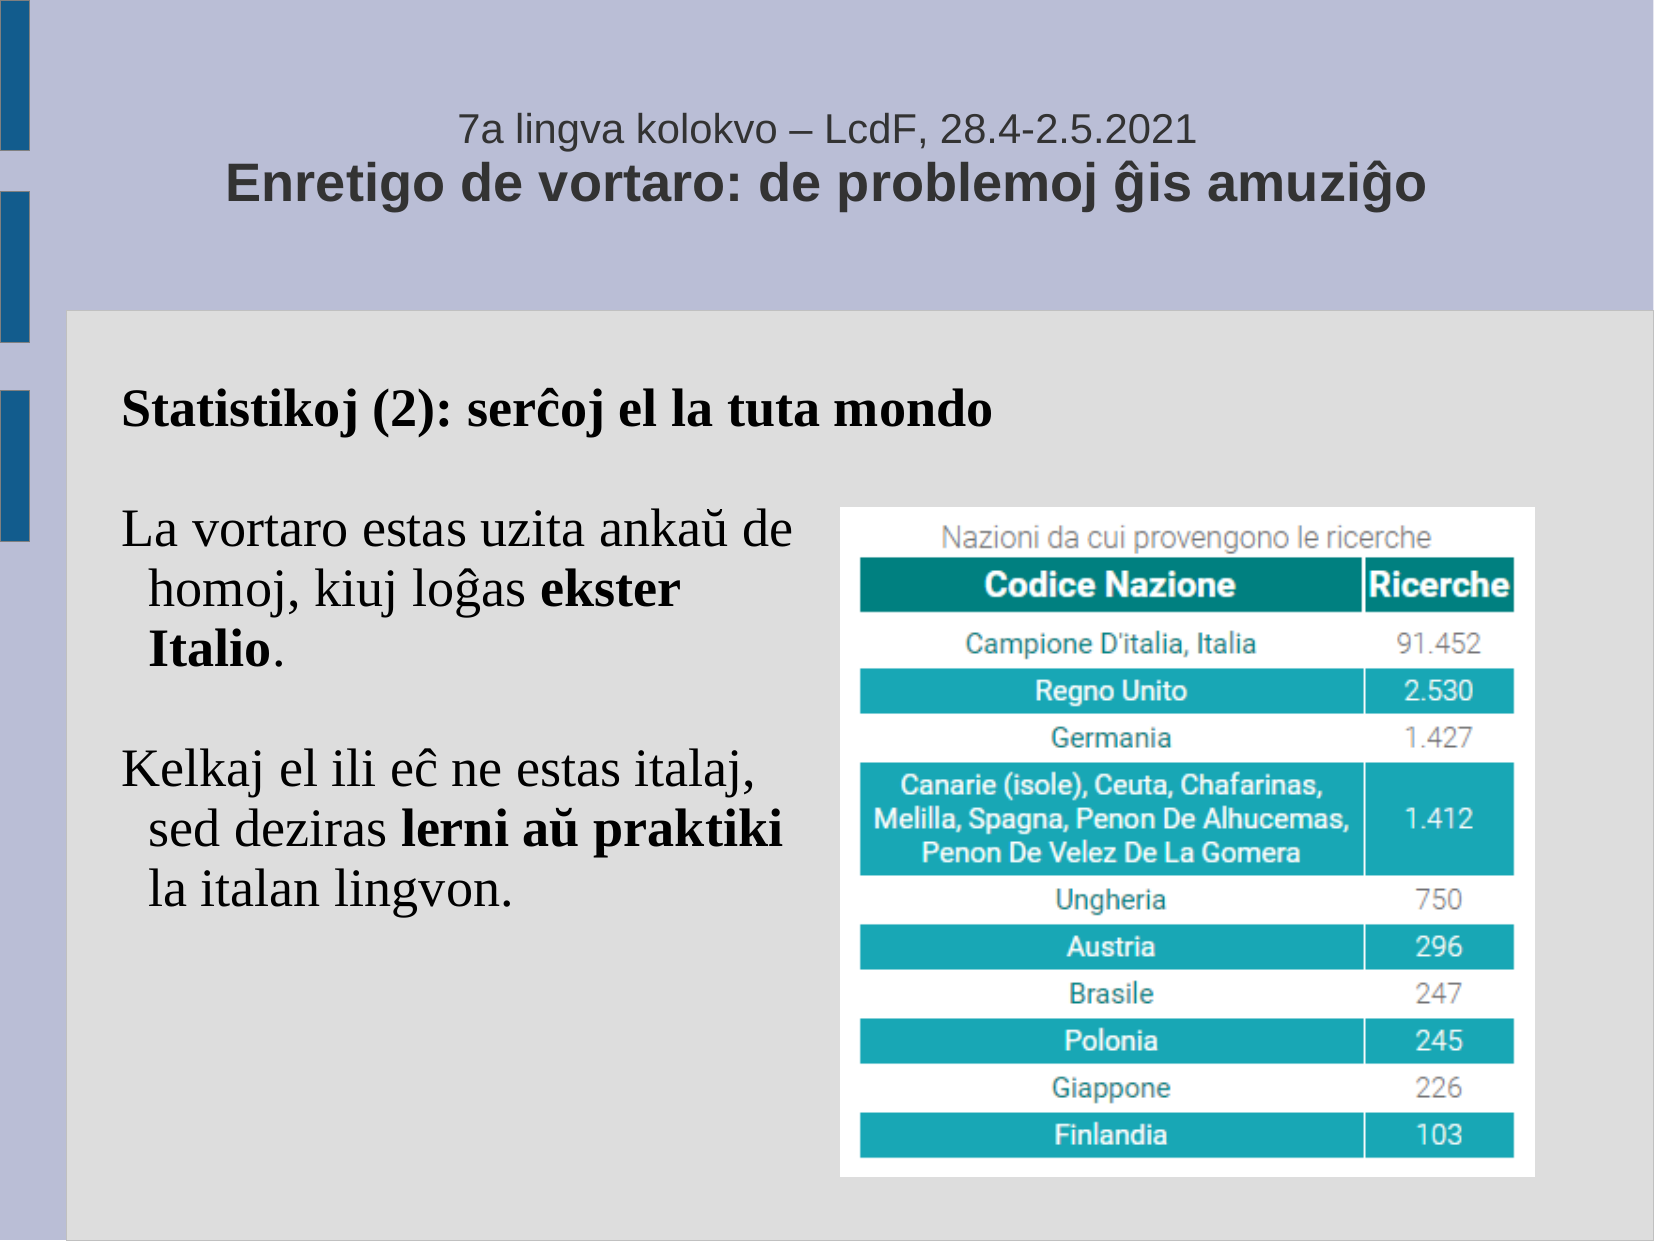

# 7a lingva kolokvo – LcdF, 28.4-2.5.2021 Enretigo de vortaro: de problemoj ĝis amuziĝo
Statistikoj (2): serĉoj el la tuta mondo
La vortaro estas uzita ankaŭ de
 homoj, kiuj loĝas ekster
 Italio.
Kelkaj el ili eĉ ne estas italaj,
 sed deziras lerni aŭ praktiki
 la italan lingvon.